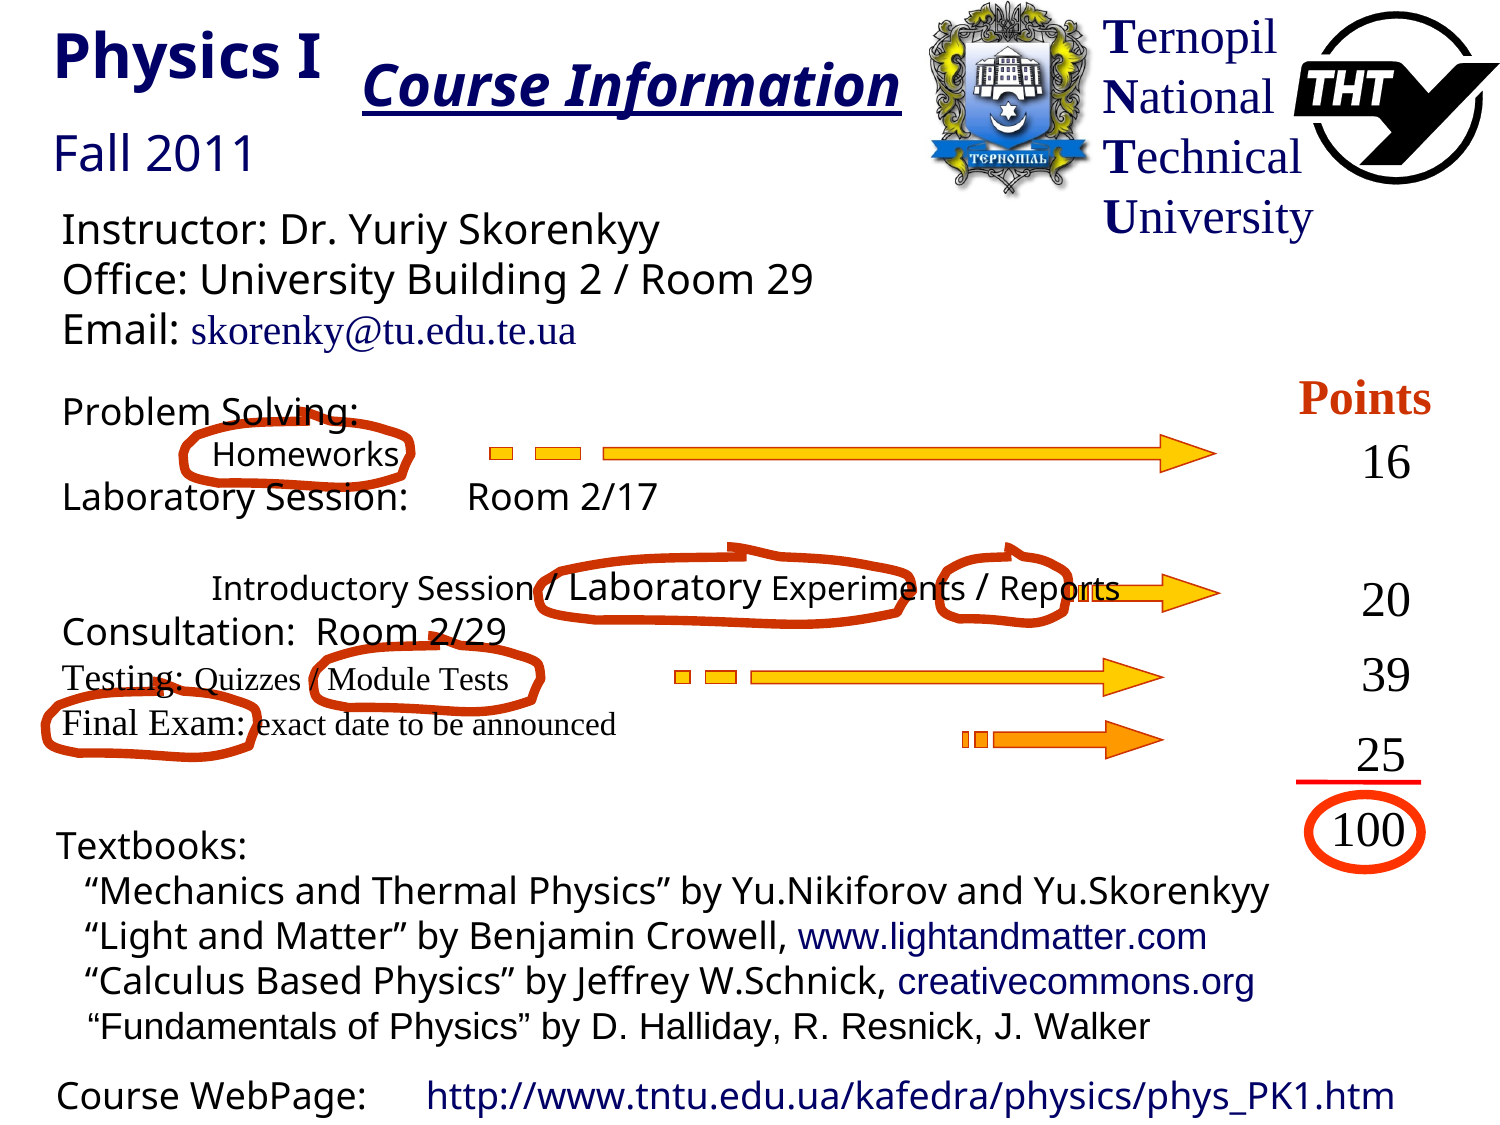

Ternopil
National
Technical
University
Physics I
Fall 2011
Course Information
Instructor: Dr. Yuriy Skorenkyy
Office: University Building 2 / Room 29
Email: skorenky@tu.edu.te.ua
Points
Problem Solving:
	Homeworks
Laboratory Session: Room 2/17
	Introductory Session / Laboratory Experiments / Reports
Consultation: Room 2/29
Testing: Quizzes / Module Tests
Final Exam: exact date to be announced
16
20
39
25
100
Textbooks:
 “Mechanics and Thermal Physics” by Yu.Nikiforov and Yu.Skorenkyy
 “Light and Matter” by Benjamin Crowell, www.lightandmatter.com
 “Calculus Based Physics” by Jeffrey W.Schnick, creativecommons.org
 “Fundamentals of Physics” by D. Halliday, R. Resnick, J. Walker
Course WebPage: http://www.tntu.edu.ua/kafedra/physics/phys_PK1.htm